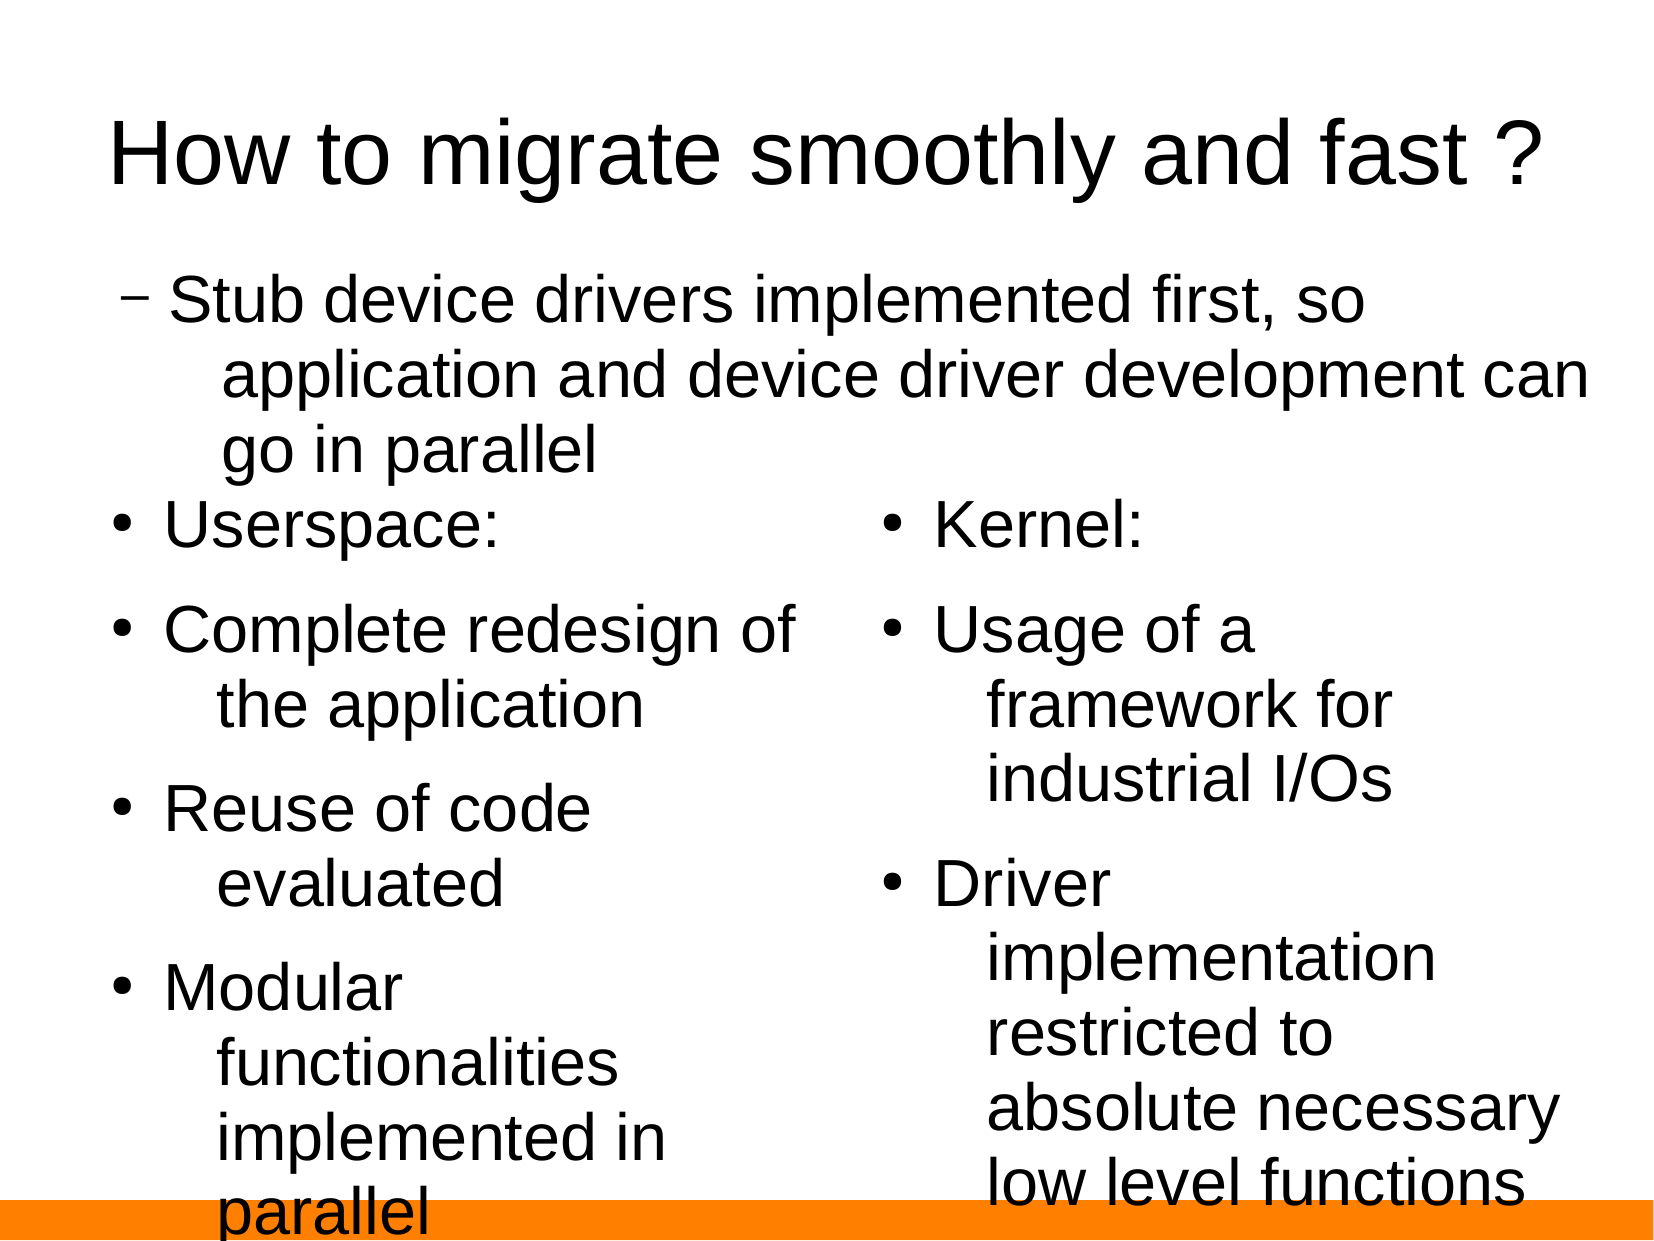

# How to migrate smoothly and fast ?
Stub device drivers implemented first, so application and device driver development can go in parallel
Userspace:
Complete redesign of the application
Reuse of code evaluated
Modular functionalities implemented in parallel
Kernel:
Usage of a framework for industrial I/Os
Driver implementation restricted to absolute necessary low level functions